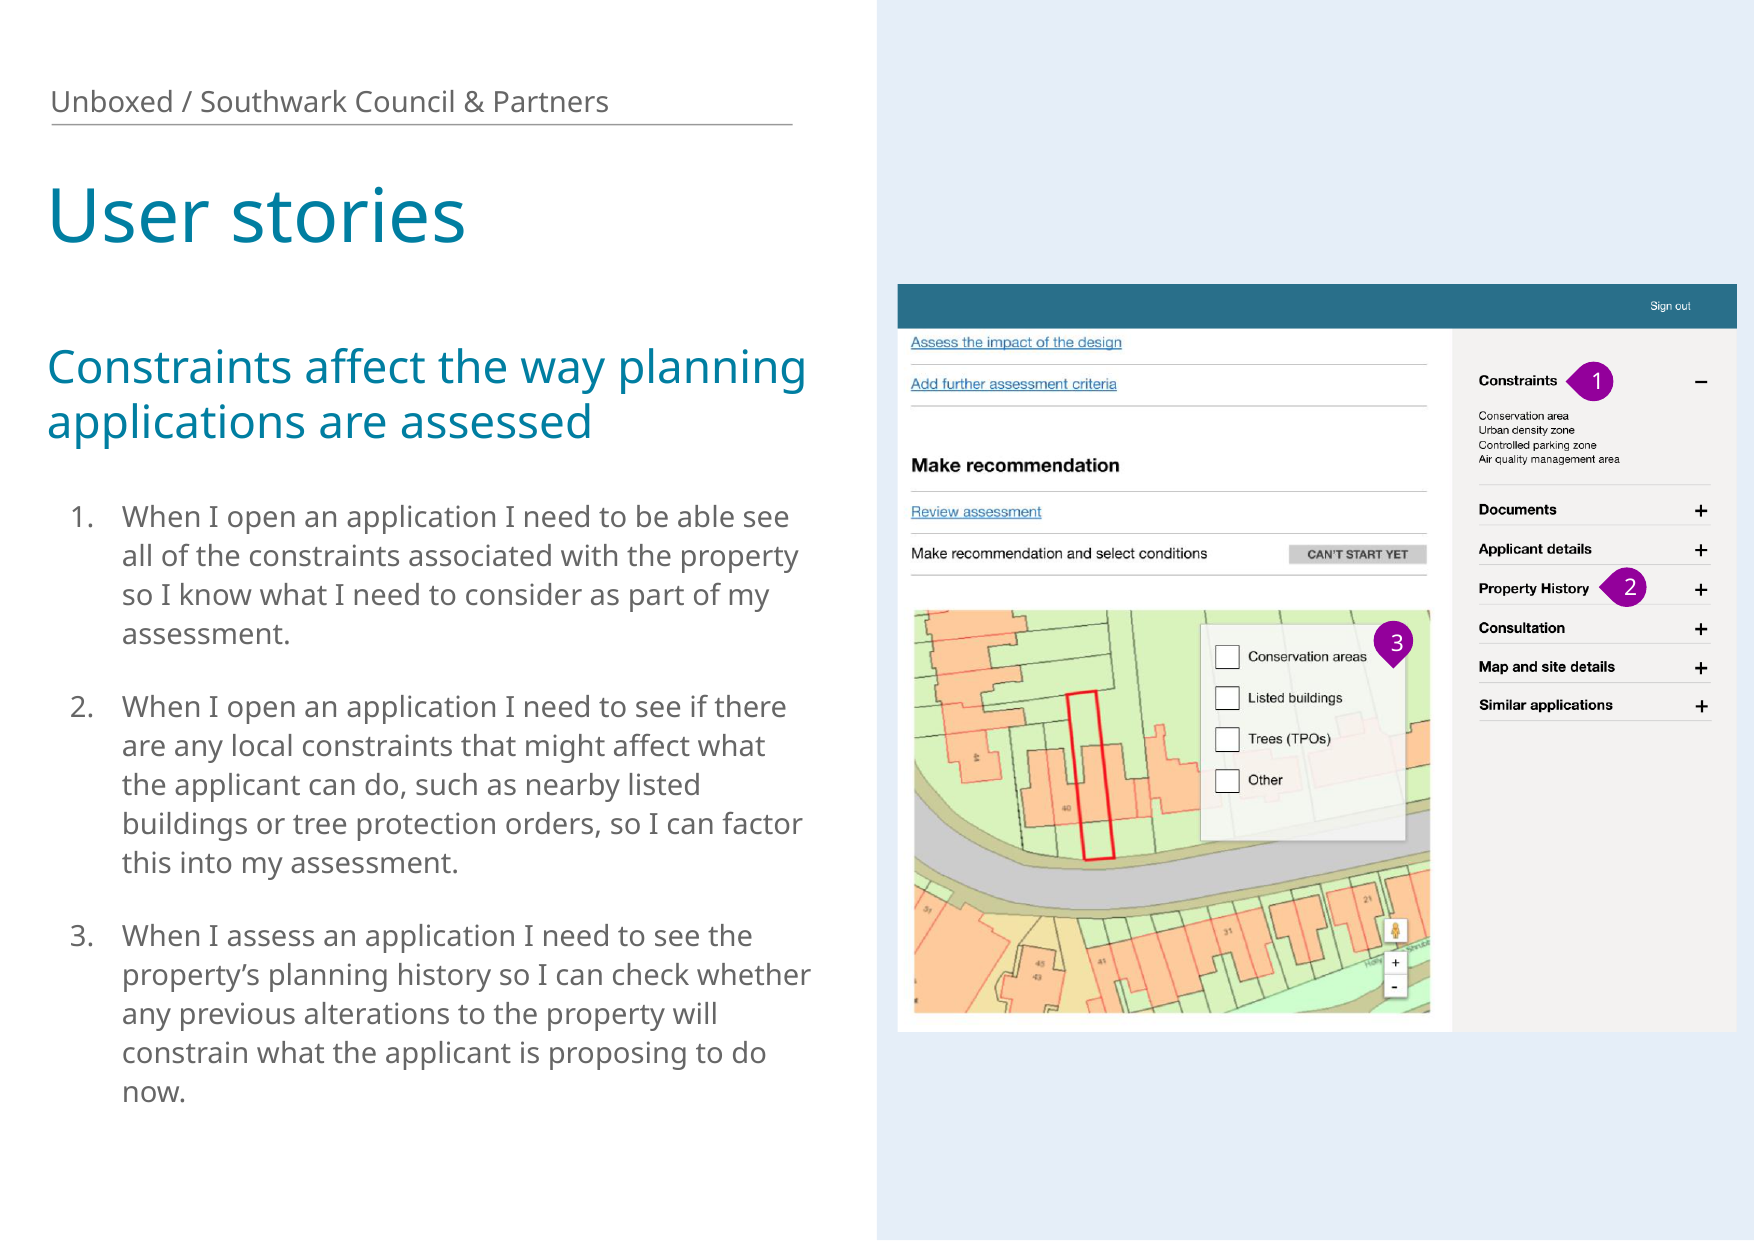

Unboxed / Southwark Council & Partners
User stories
Constraints affect the way planning applications are assessed
When I open an application I need to be able see all of the constraints associated with the property so I know what I need to consider as part of my assessment.
When I open an application I need to see if there are any local constraints that might affect what the applicant can do, such as nearby listed buildings or tree protection orders, so I can factor this into my assessment.
When I assess an application I need to see the property’s planning history so I can check whether any previous alterations to the property will constrain what the applicant is proposing to do now.
1
2
3